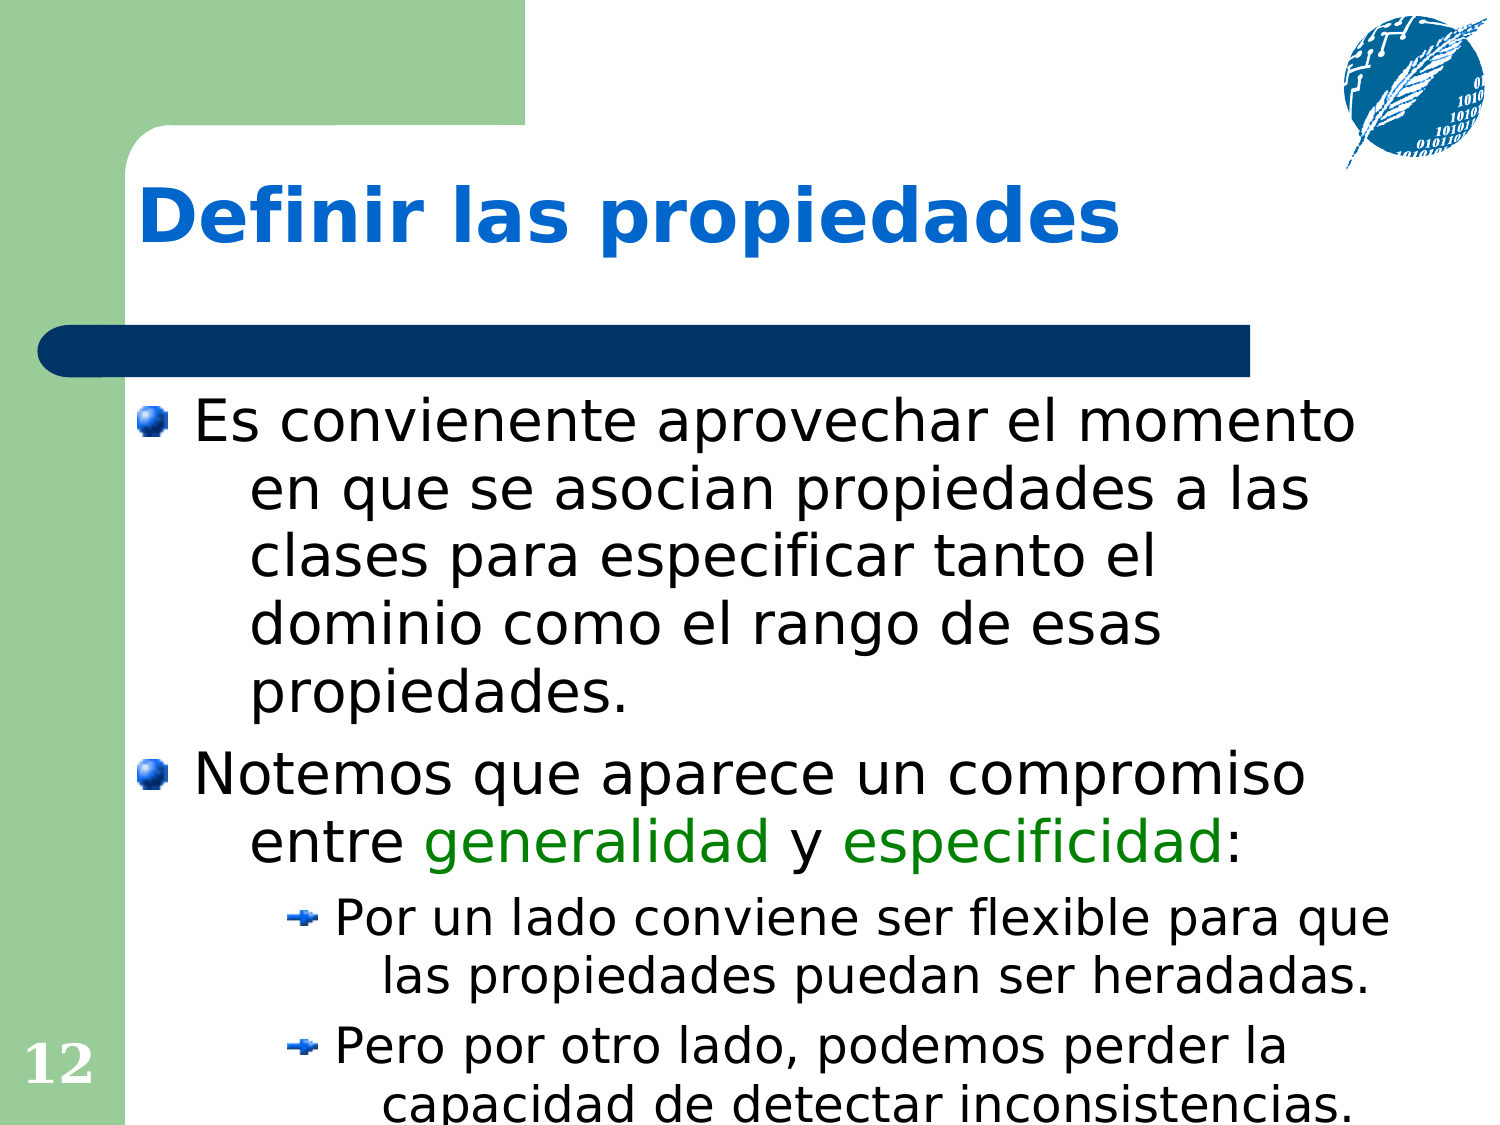

# Definir las propiedades
Es convienente aprovechar el momento en que se asocian propiedades a las clases para especificar tanto el dominio como el rango de esas propiedades.
Notemos que aparece un compromiso entre generalidad y especificidad:
Por un lado conviene ser flexible para que las propiedades puedan ser heradadas.
Pero por otro lado, podemos perder la capacidad de detectar inconsistencias.
12